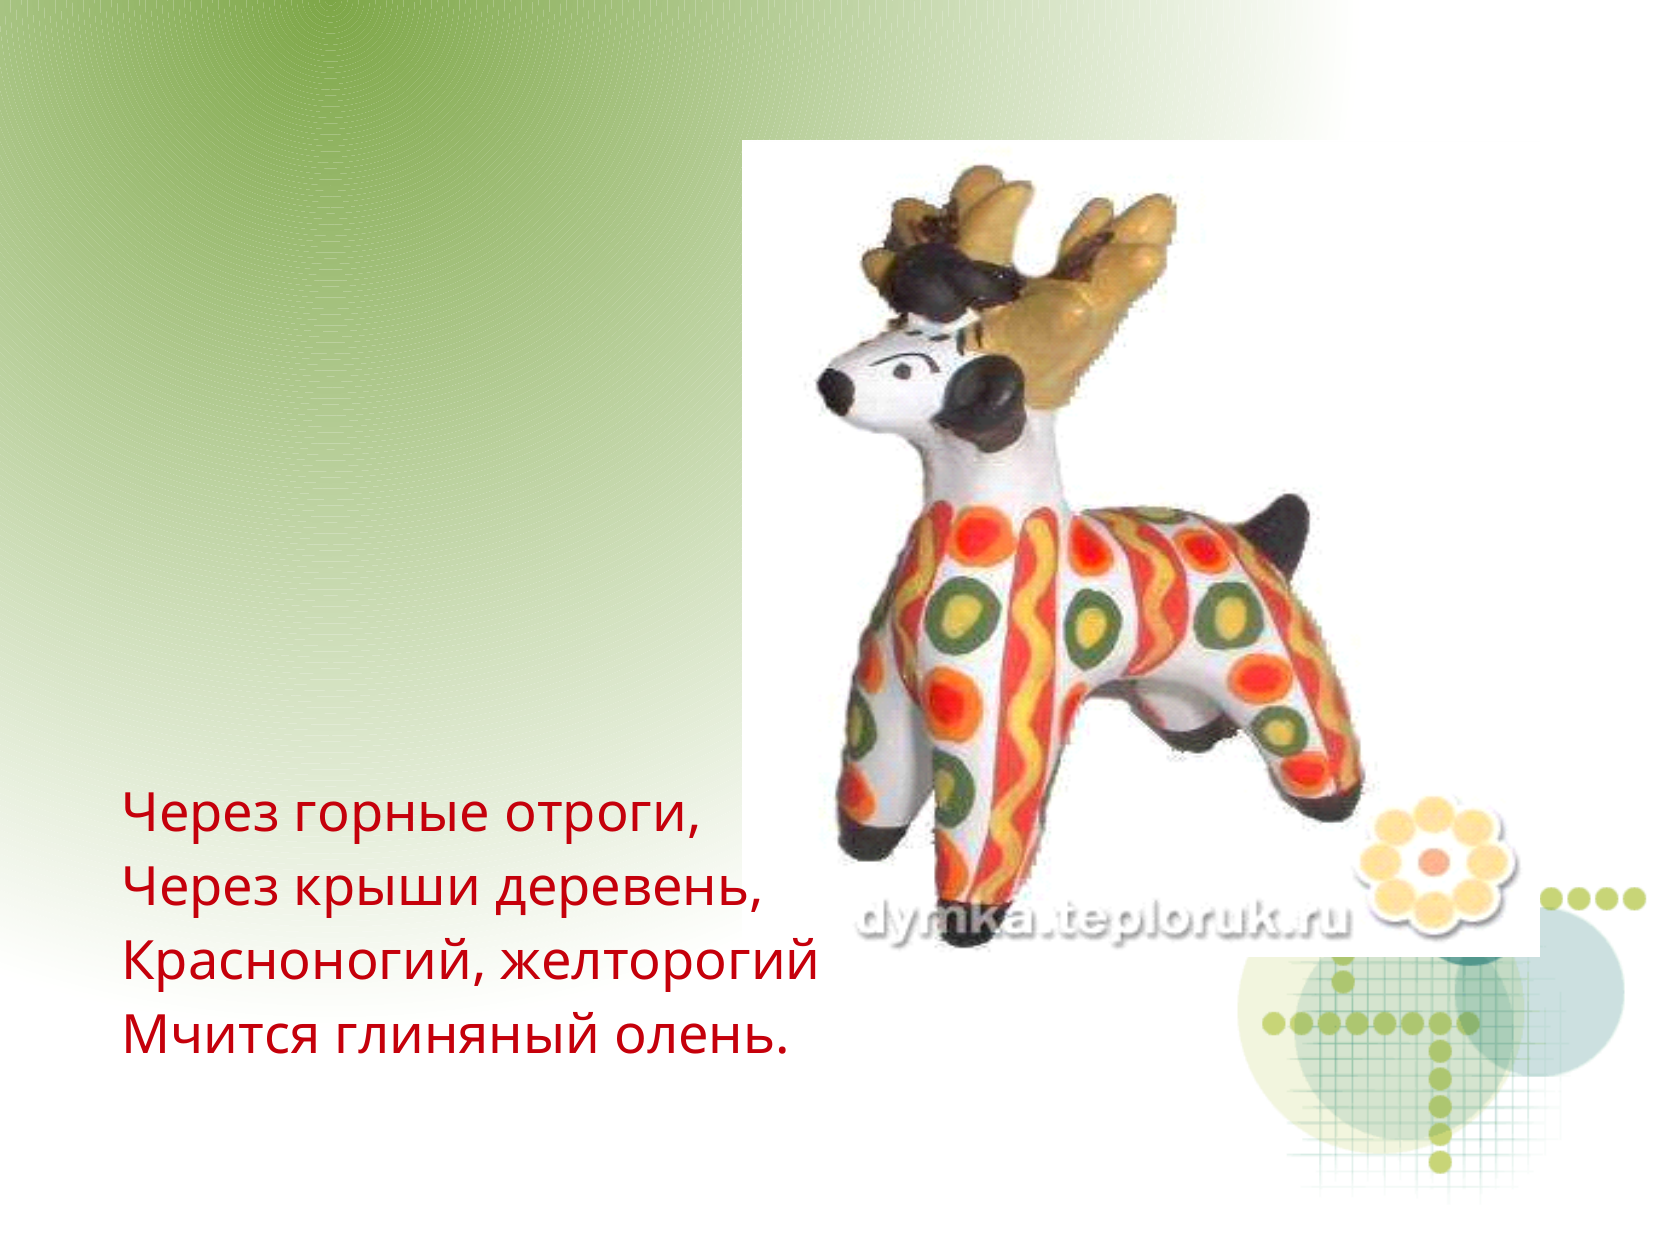

# Через горные отроги, Через крыши деревень, Красноногий, желторогий Мчится глиняный олень.